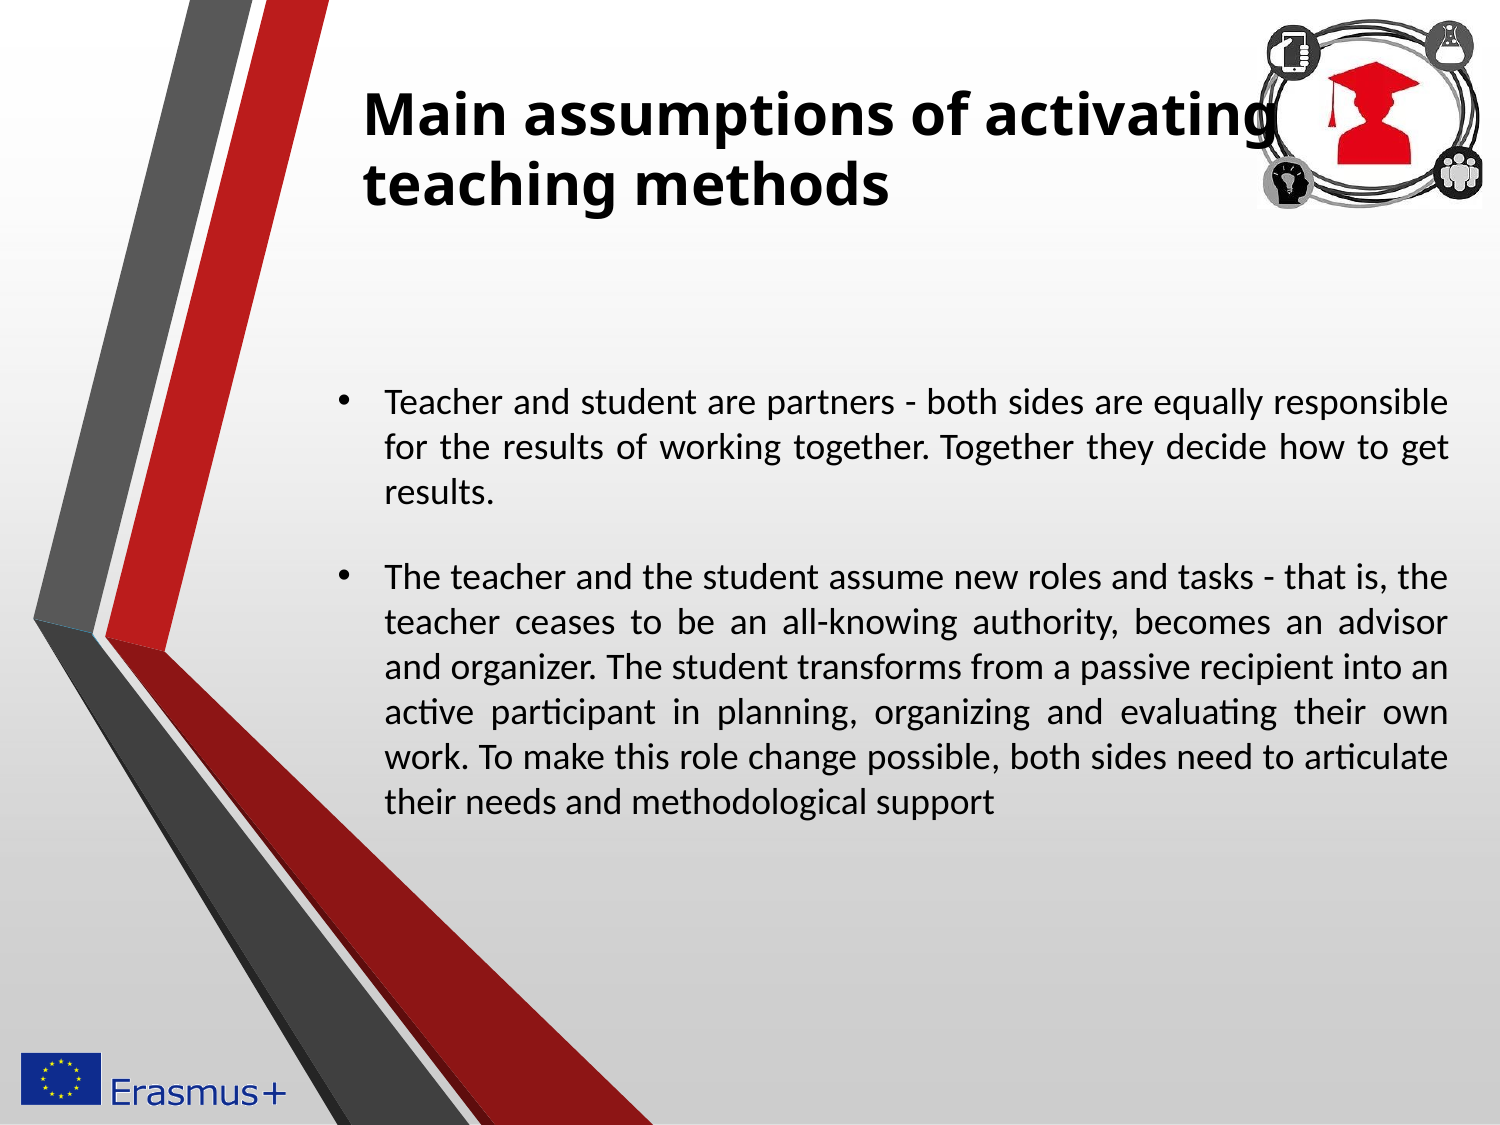

# Main assumptions of activating teaching methods
Teacher and student are partners - both sides are equally responsible for the results of working together. Together they decide how to get results.
The teacher and the student assume new roles and tasks - that is, the teacher ceases to be an all-knowing authority, becomes an advisor and organizer. The student transforms from a passive recipient into an active participant in planning, organizing and evaluating their own work. To make this role change possible, both sides need to articulate their needs and methodological support